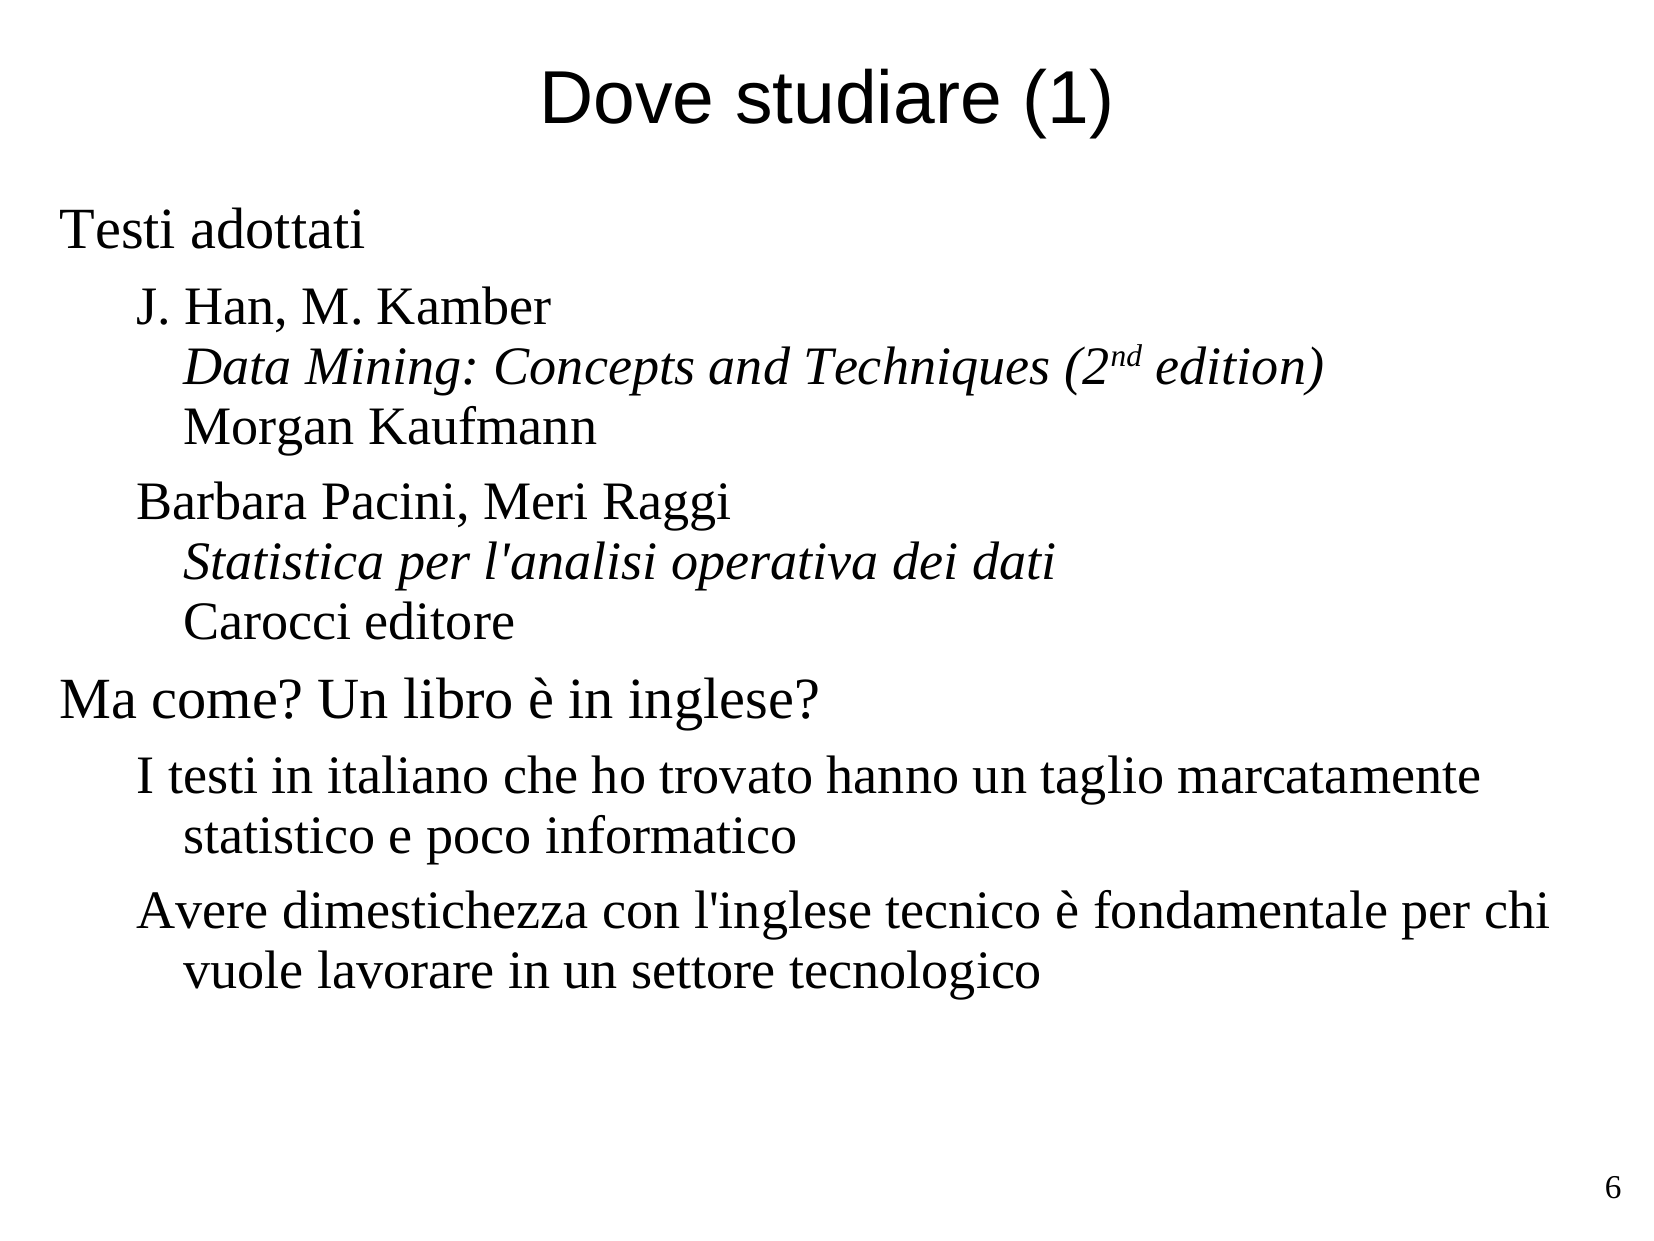

# Dove studiare (1)
Testi adottati
J. Han, M. Kamber
Data Mining: Concepts and Techniques (2nd edition)
Morgan Kaufmann
Barbara Pacini, Meri Raggi
Statistica per l'analisi operativa dei dati
Carocci editore
Ma come? Un libro è in inglese?
I testi in italiano che ho trovato hanno un taglio marcatamente statistico e poco informatico
Avere dimestichezza con l'inglese tecnico è fondamentale per chi vuole lavorare in un settore tecnologico